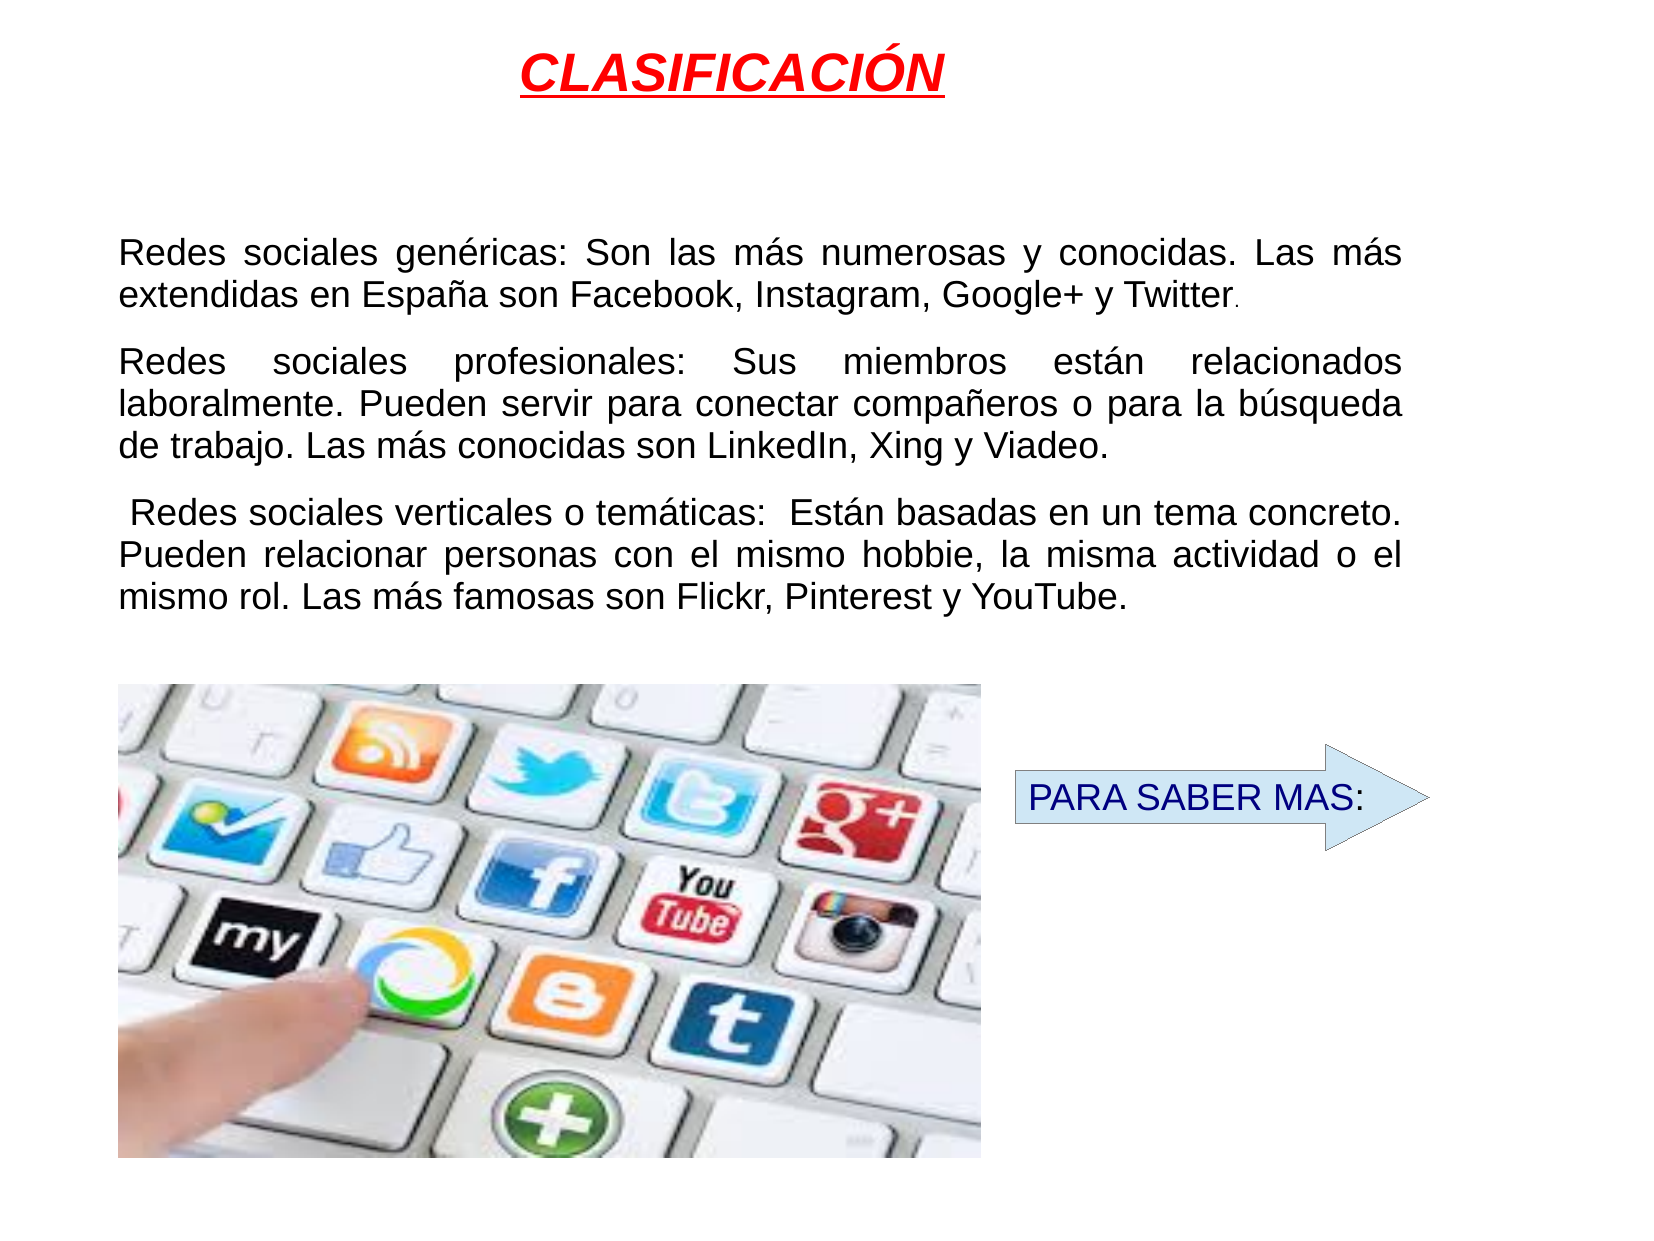

CLASIFICACIÓN
Redes sociales genéricas: Son las más numerosas y conocidas. Las más extendidas en España son Facebook, Instagram, Google+ y Twitter.
Redes sociales profesionales: Sus miembros están relacionados laboralmente. Pueden servir para conectar compañeros o para la búsqueda de trabajo. Las más conocidas son LinkedIn, Xing y Viadeo.
 Redes sociales verticales o temáticas: Están basadas en un tema concreto. Pueden relacionar personas con el mismo hobbie, la misma actividad o el mismo rol. Las más famosas son Flickr, Pinterest y YouTube.
PARA SABER MAS: